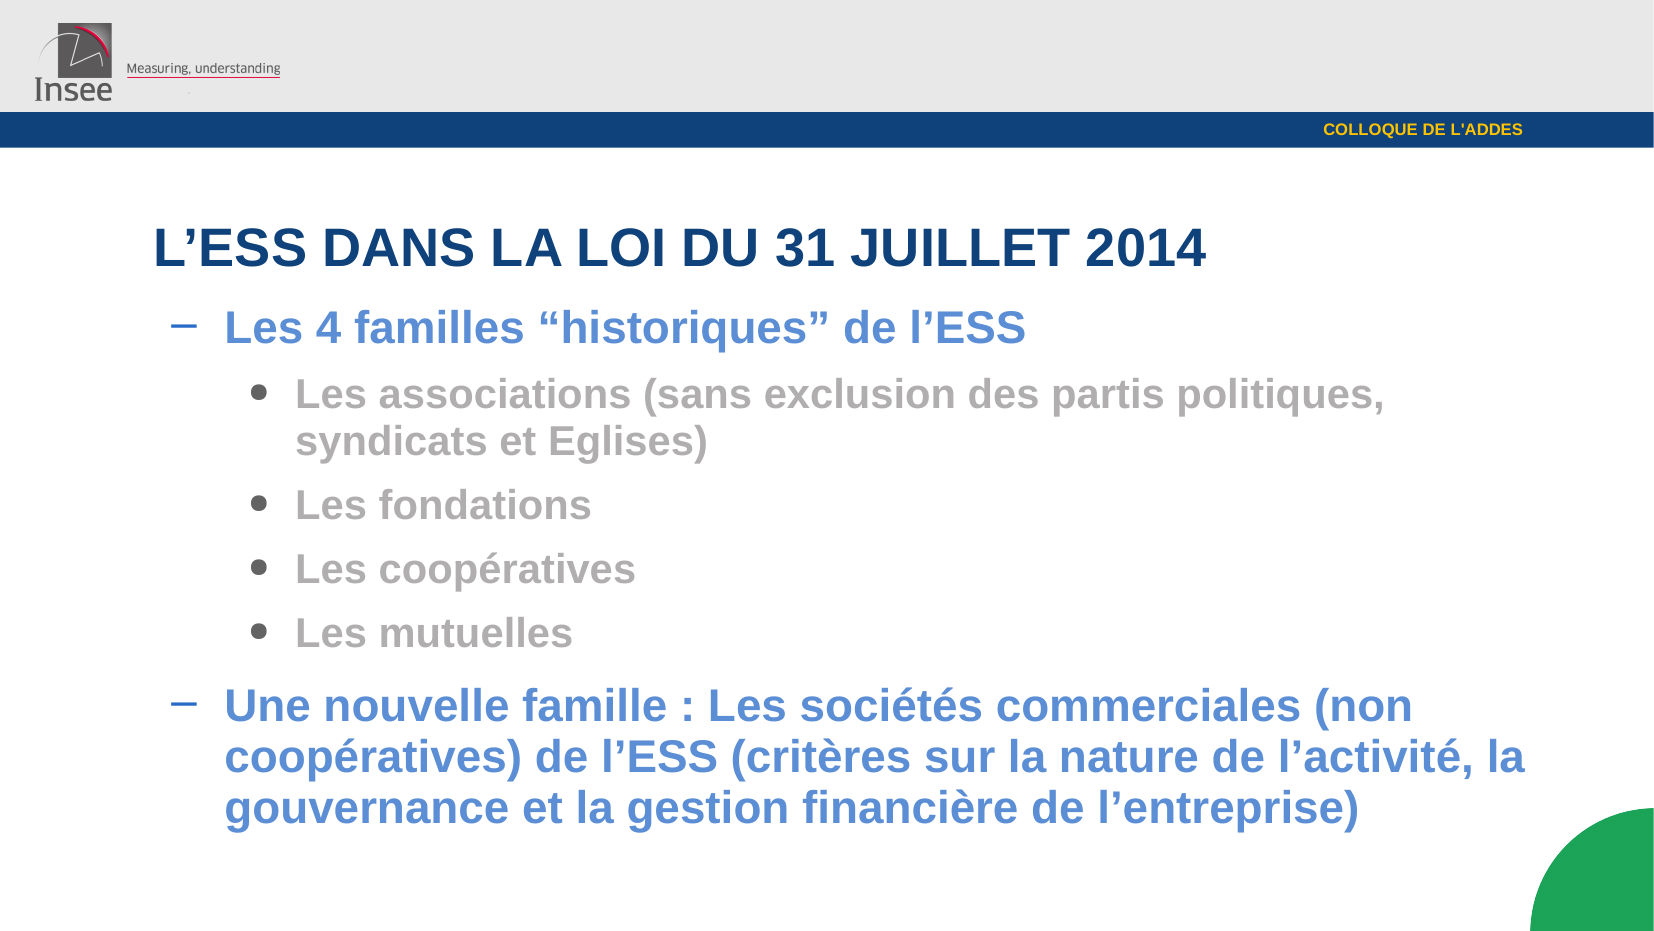

#
Colloque de l'ADDES
L’ESS dans la loi du 31 juillet 2014
Les 4 familles “historiques” de l’ESS
Les associations (sans exclusion des partis politiques, syndicats et Eglises)
Les fondations
Les coopératives
Les mutuelles
Une nouvelle famille : Les sociétés commerciales (non coopératives) de l’ESS (critères sur la nature de l’activité, la gouvernance et la gestion financière de l’entreprise)